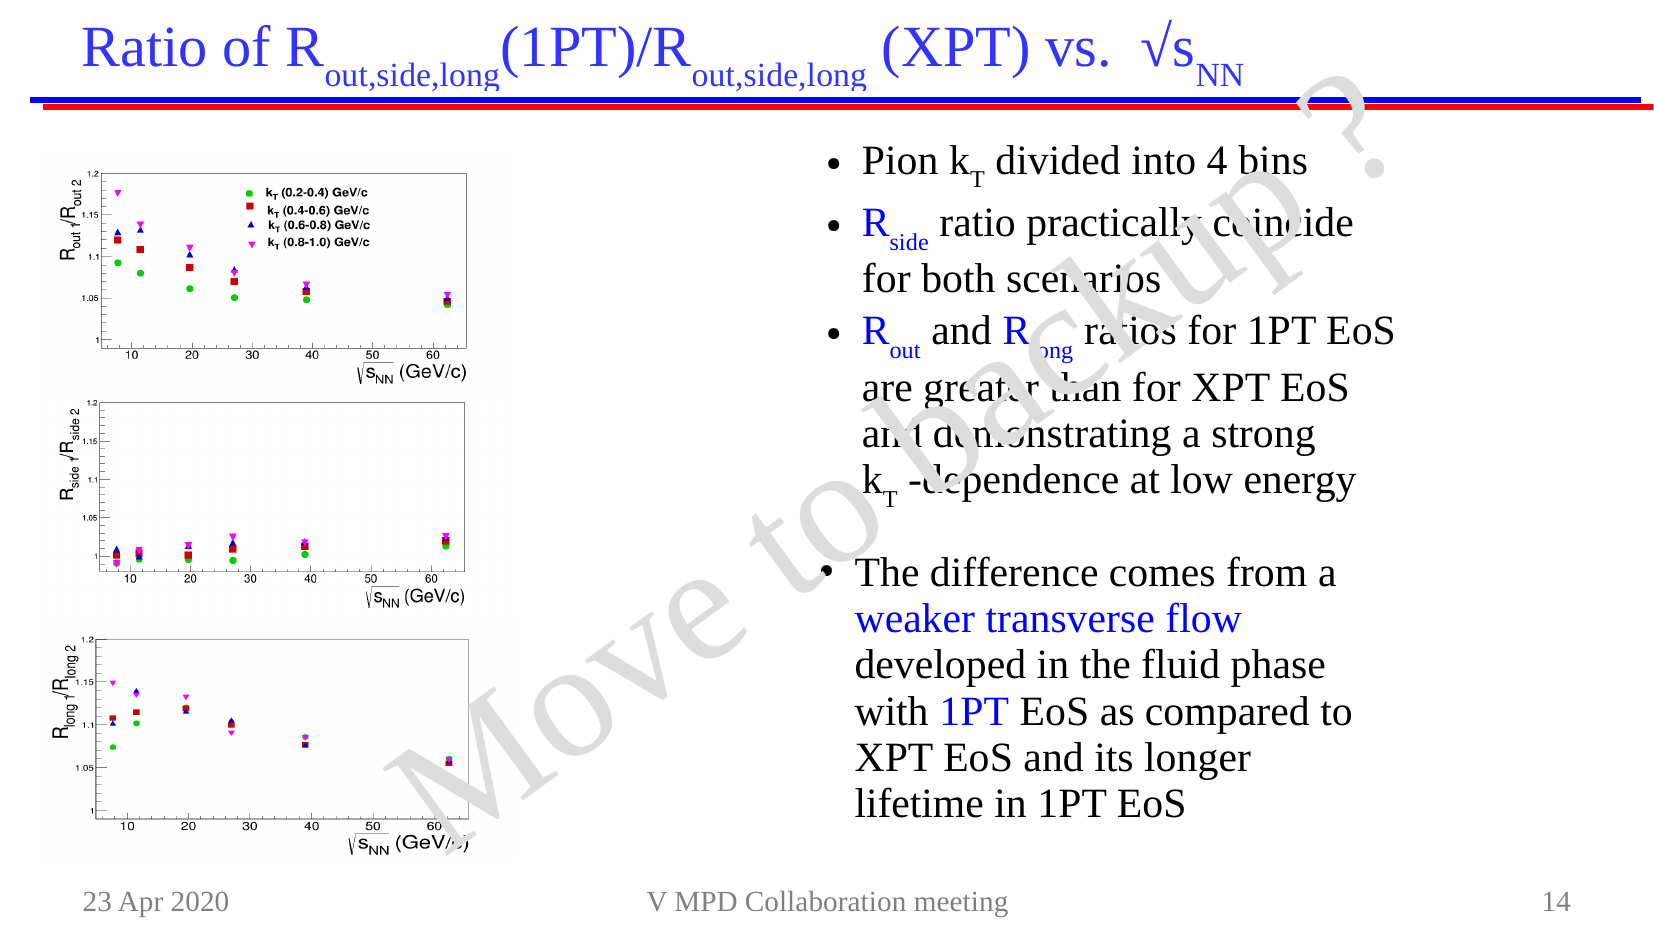

# Ratio of Rout,side,long(1PT)/Rout,side,long (XPT) vs. √sNN
Pion kT divided into 4 bins
Rside ratio practically coincide
for both scenarios
Rout and Rlong ratios for 1PT EoS
are greater than for XPT EoS
and demonstrating a strong
kT -dependence at low energy
Move to backup ?
The difference comes from a
weaker transverse flow
developed in the fluid phase
with 1PT EoS as compared to
XPT EoS and its longer
lifetime in 1PT EoS
23 Apr 2020
V MPD Collaboration meeting
14